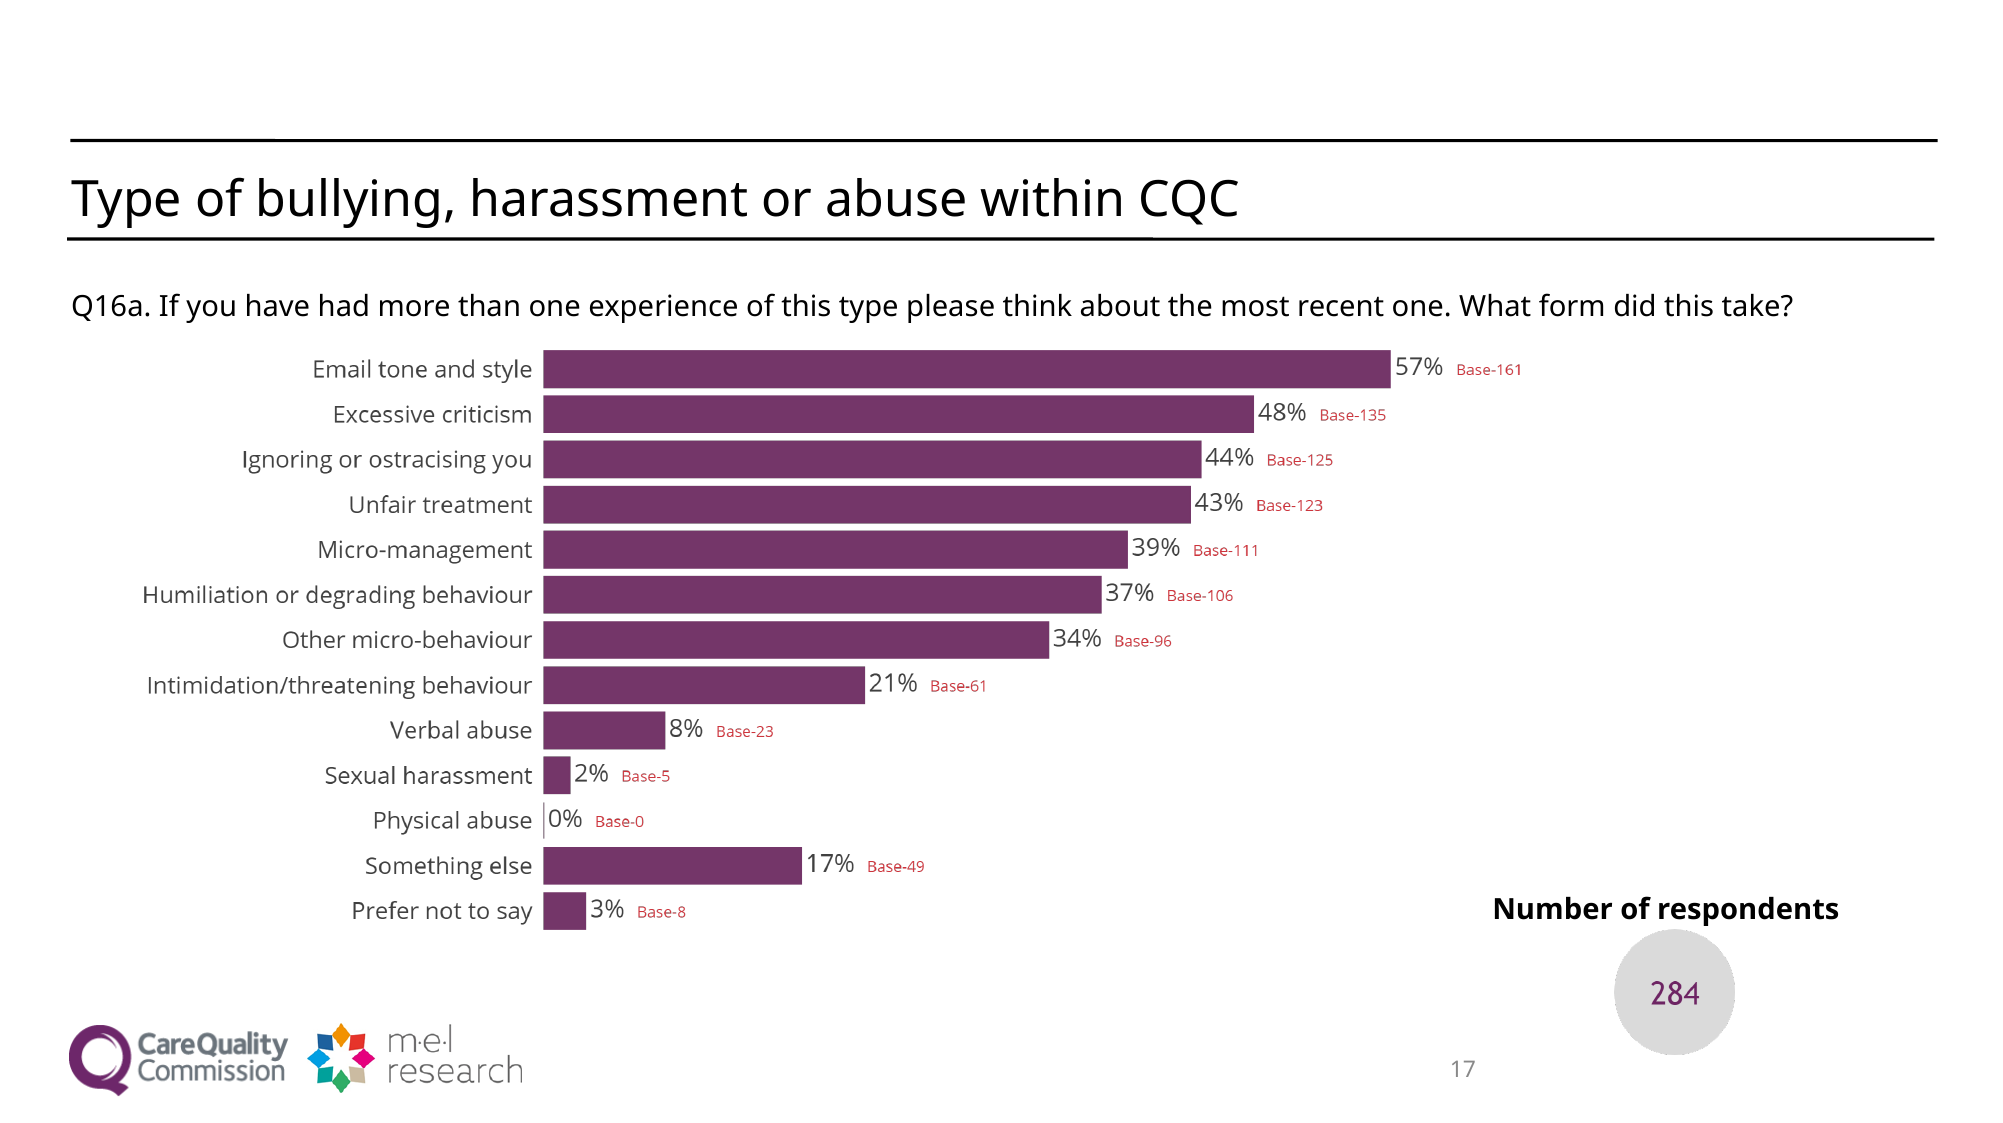

# Type of bullying, harassment or abuse within CQC
Q16a. If you have had more than one experience of this type please think about the most recent one. What form did this take?
Number of respondents